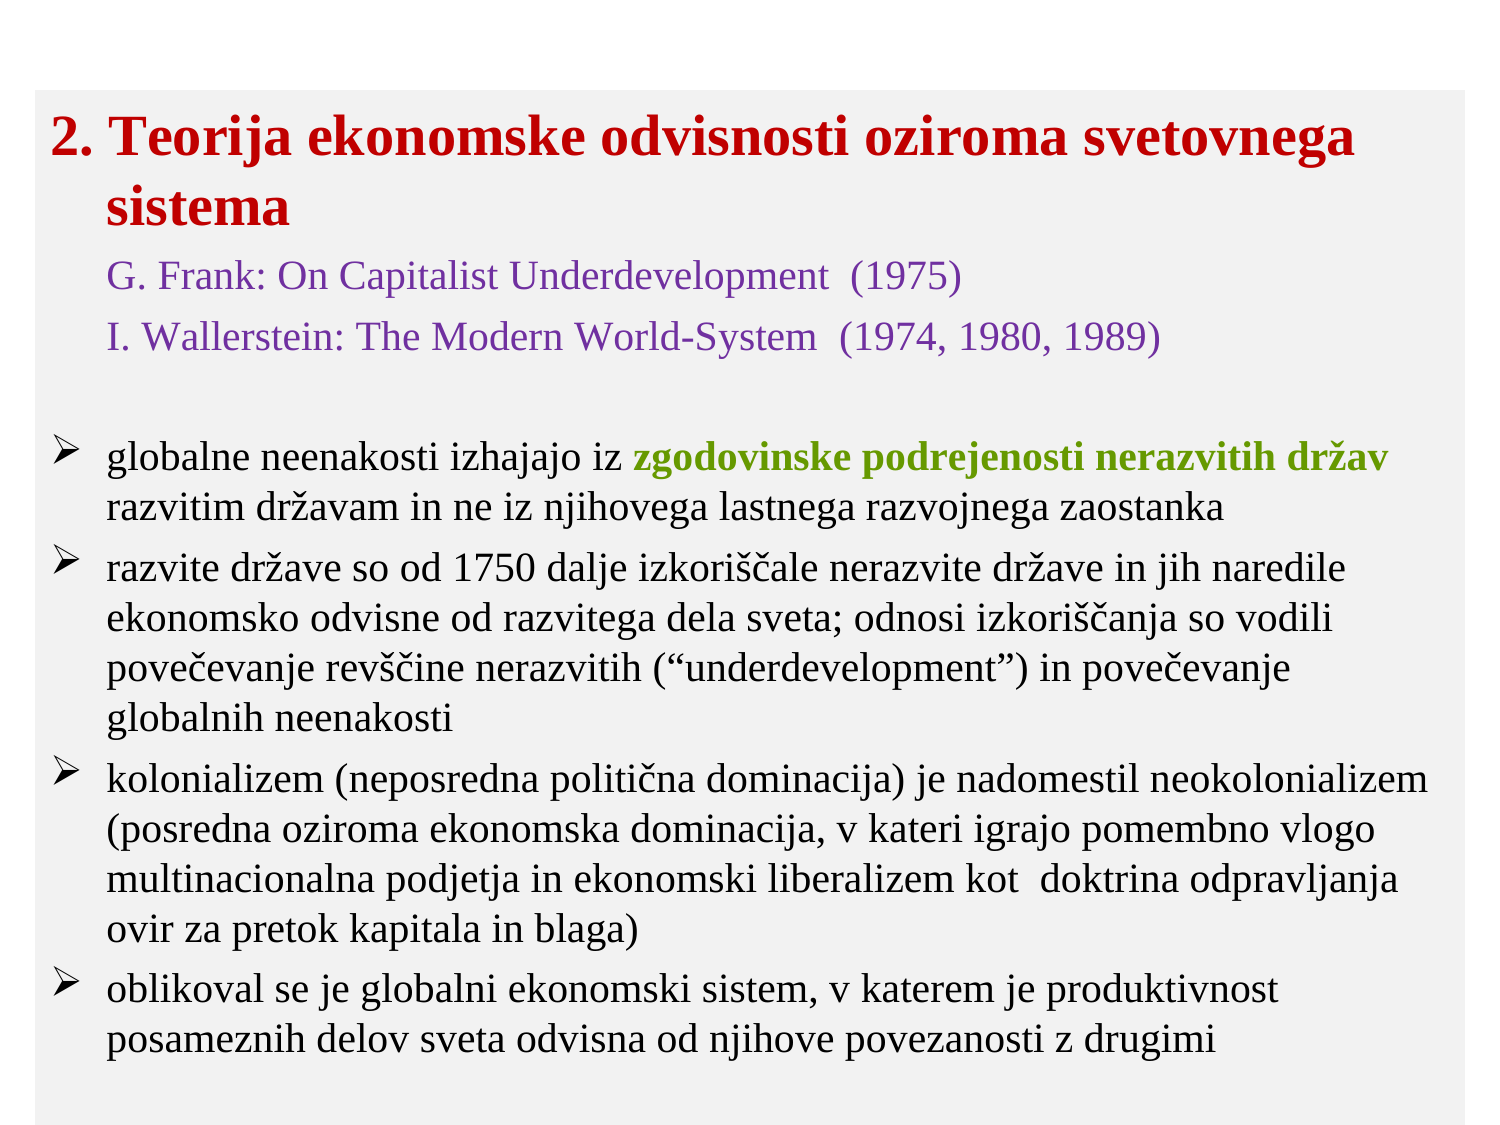

# 2. Teorija ekonomske odvisnosti oziroma svetovnega sistema
	G. Frank: On Capitalist Underdevelopment  (1975)
	I. Wallerstein: The Modern World-System (1974, 1980, 1989)
globalne neenakosti izhajajo iz zgodovinske podrejenosti nerazvitih držav razvitim državam in ne iz njihovega lastnega razvojnega zaostanka
razvite države so od 1750 dalje izkoriščale nerazvite države in jih naredile ekonomsko odvisne od razvitega dela sveta; odnosi izkoriščanja so vodili povečevanje revščine nerazvitih (“underdevelopment”) in povečevanje globalnih neenakosti
kolonializem (neposredna politična dominacija) je nadomestil neokolonializem (posredna oziroma ekonomska dominacija, v kateri igrajo pomembno vlogo multinacionalna podjetja in ekonomski liberalizem kot doktrina odpravljanja ovir za pretok kapitala in blaga)
oblikoval se je globalni ekonomski sistem, v katerem je produktivnost posameznih delov sveta odvisna od njihove povezanosti z drugimi